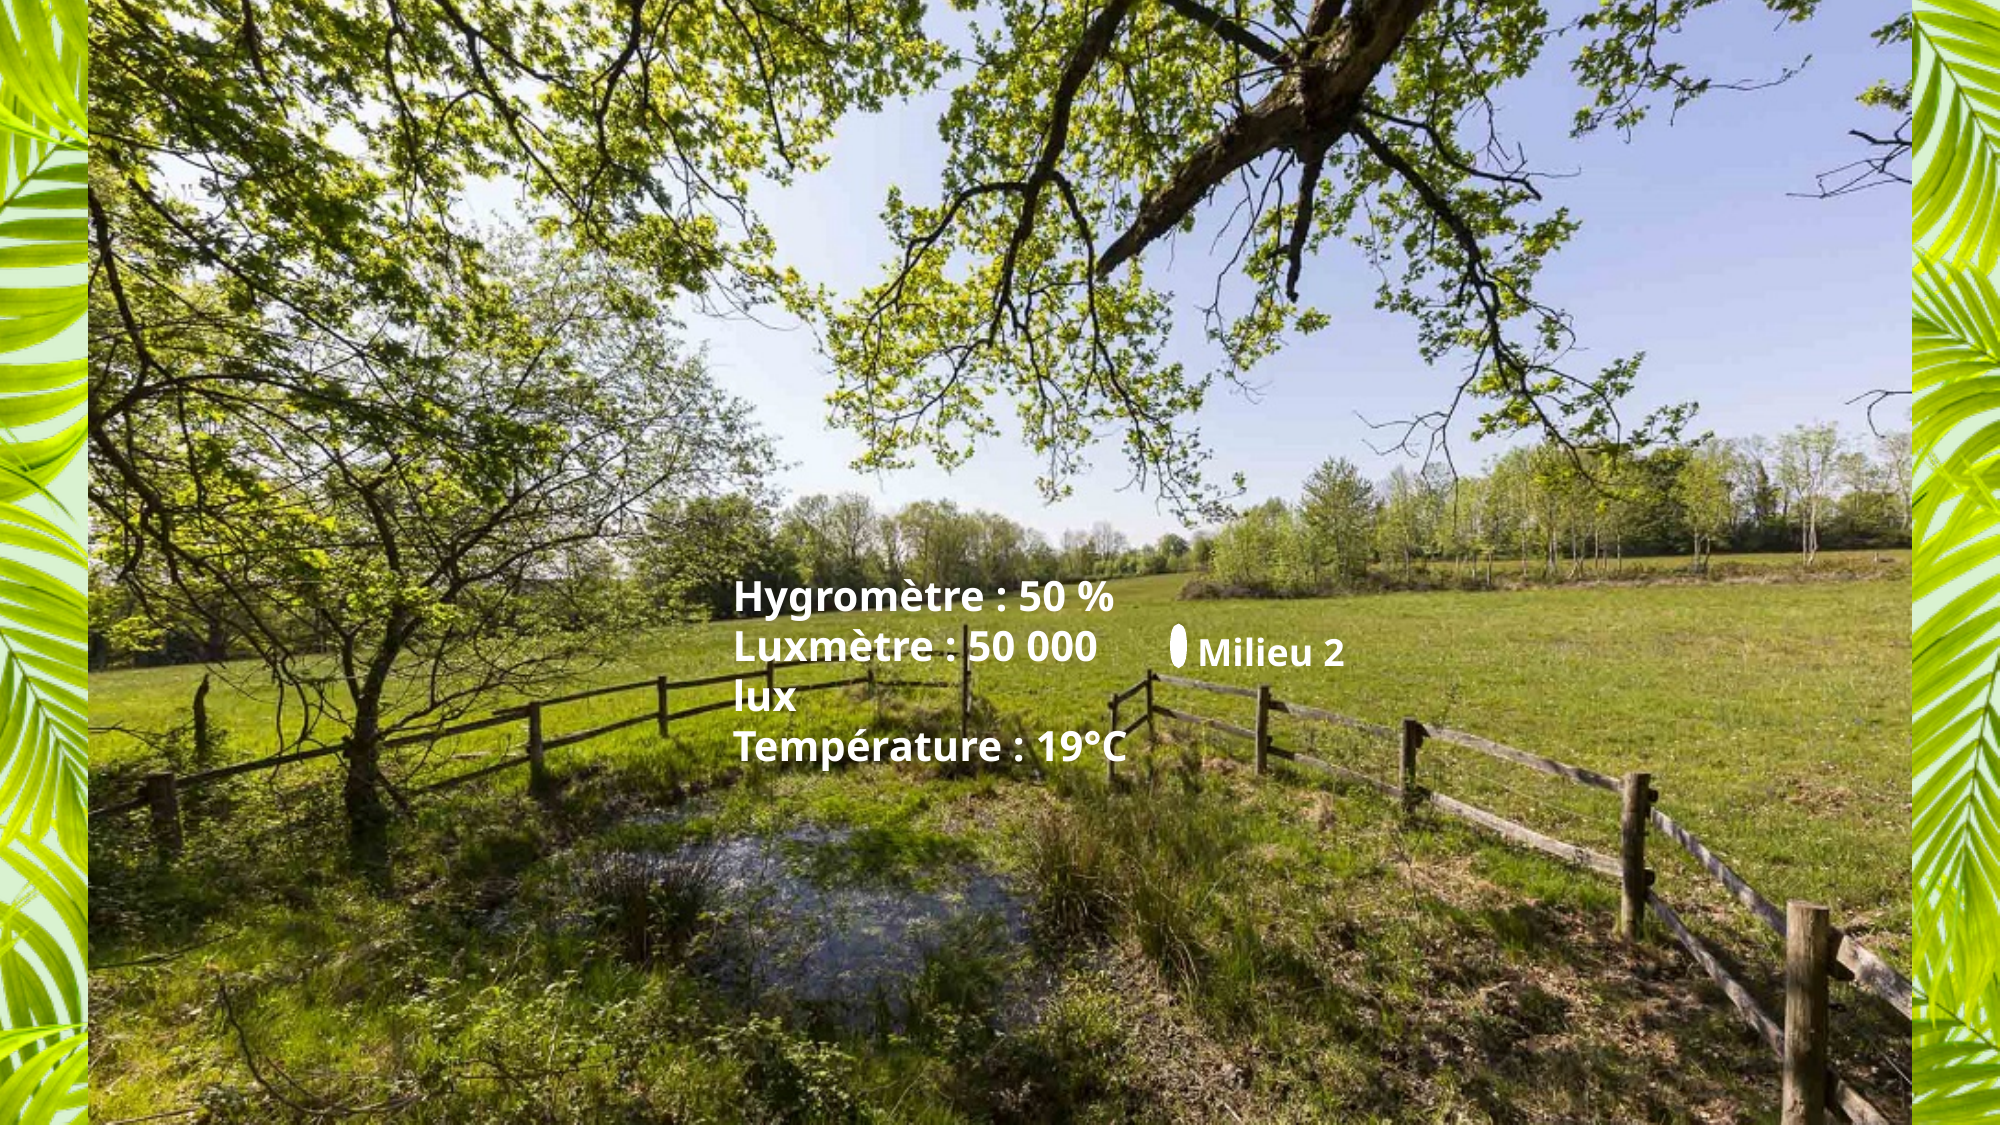

Hygromètre : 50 %
Luxmètre : 50 000 lux
Température : 19°C
Milieu 2